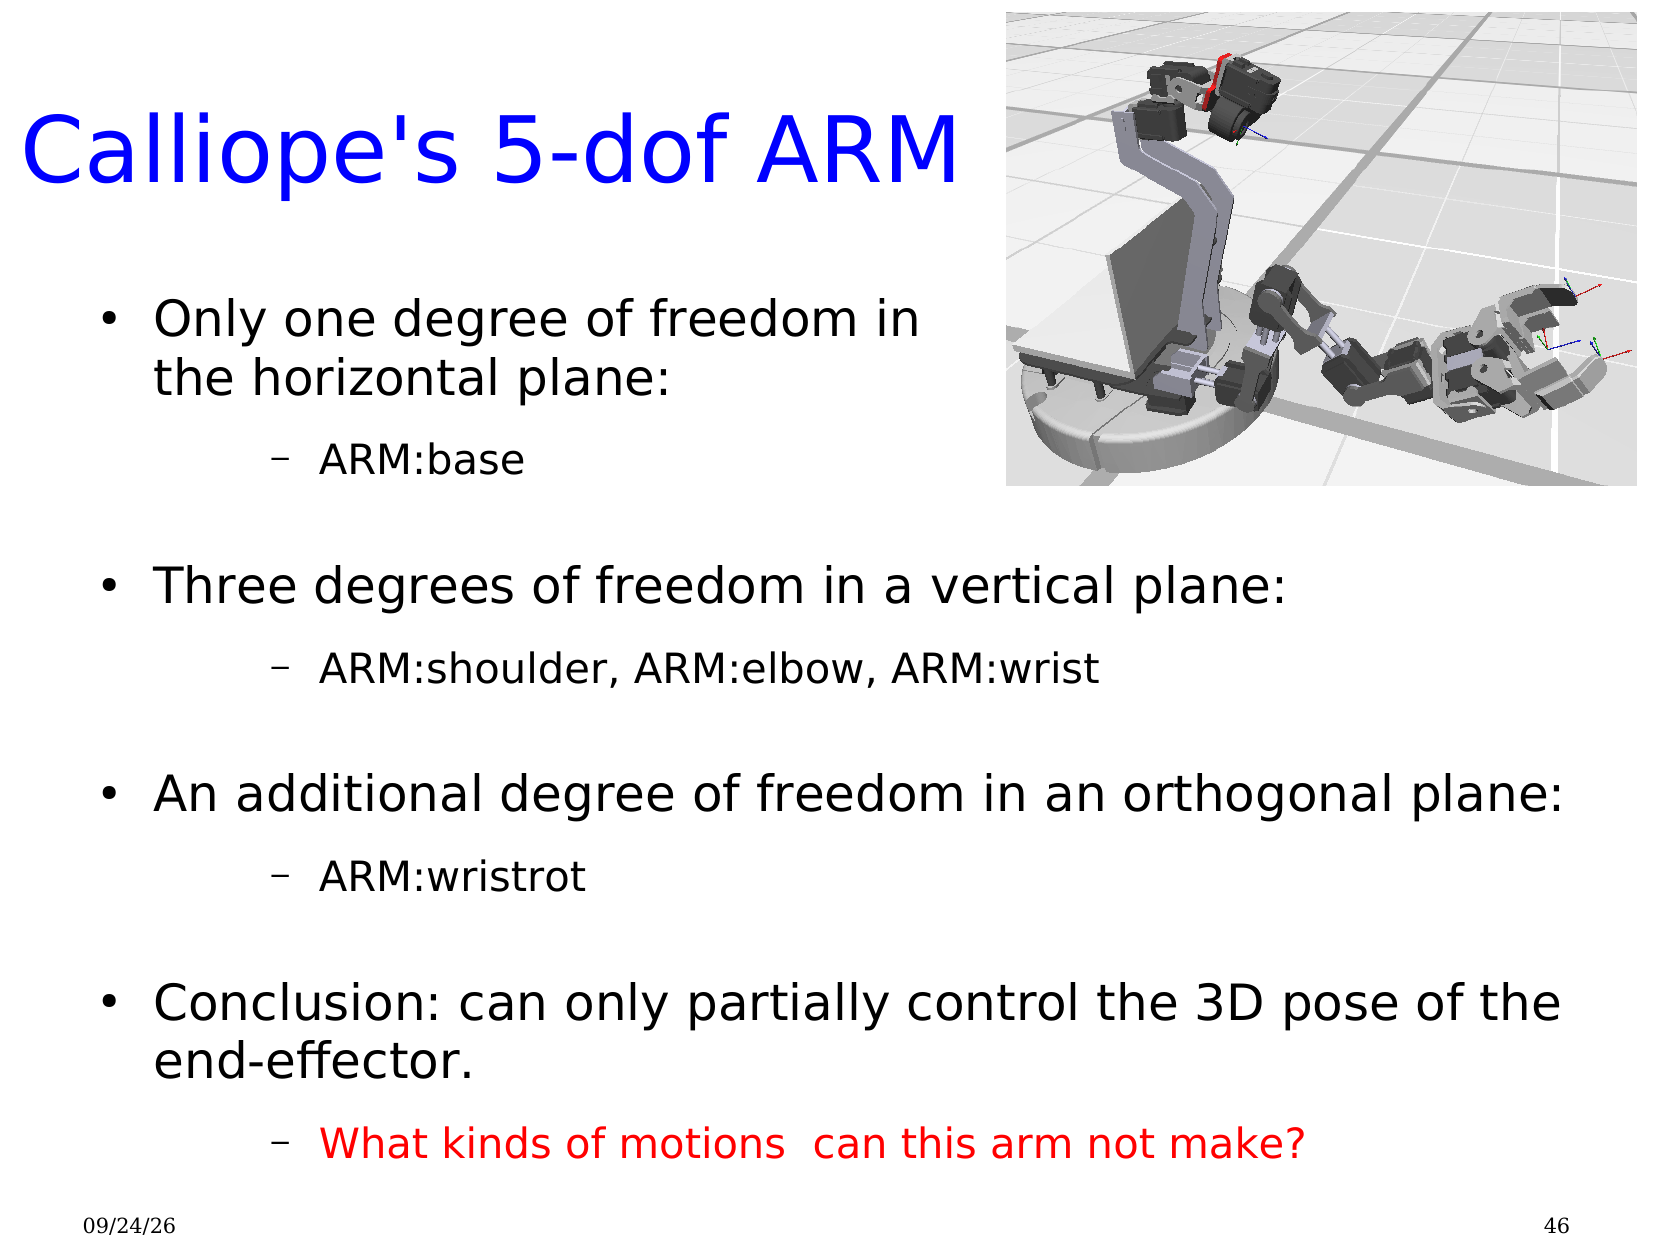

# Calliope's 5-dof ARM
Only one degree of freedom in
the horizontal plane:
ARM:base
Three degrees of freedom in a vertical plane:
ARM:shoulder, ARM:elbow, ARM:wrist
An additional degree of freedom in an orthogonal plane:
ARM:wristrot
Conclusion: can only partially control the 3D pose of the end-effector.
What kinds of motions can this arm not make?
46